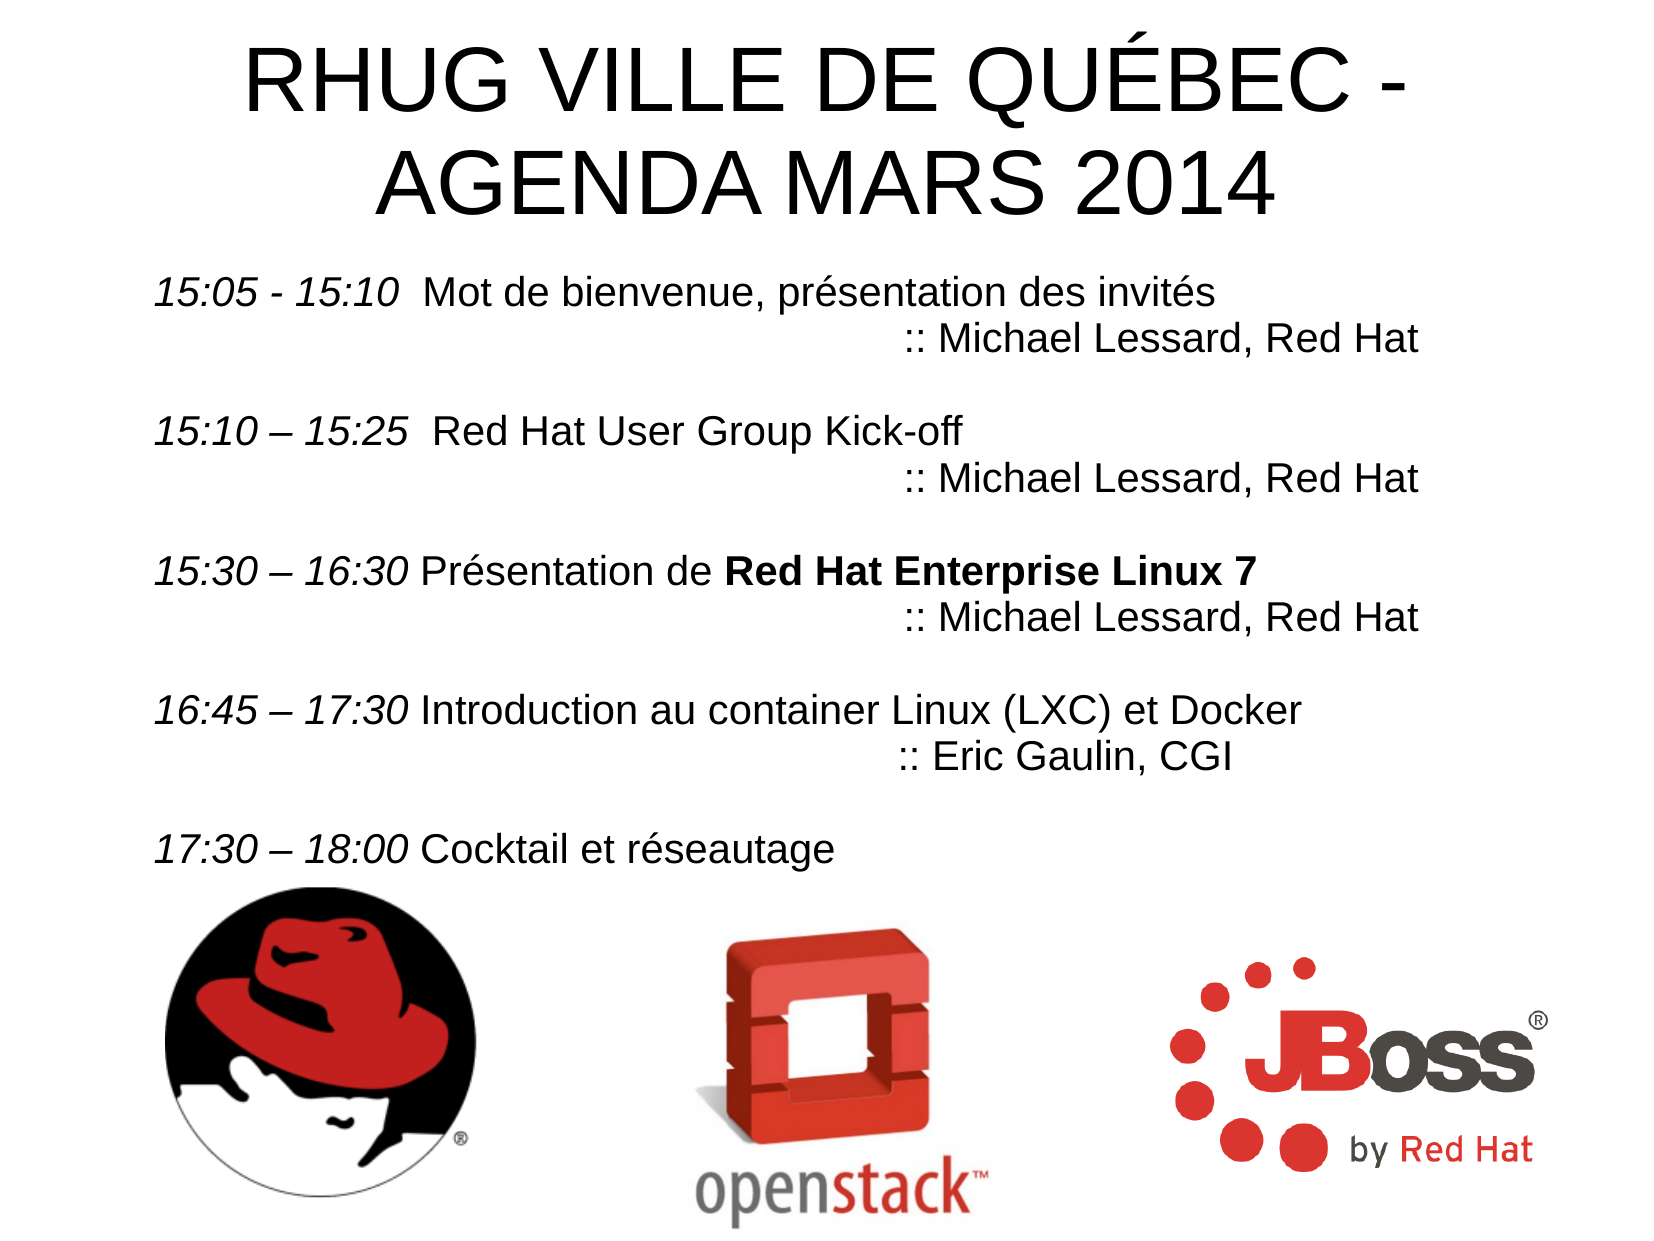

# RHUG VILLE DE QUÉBEC - AGENDA MARS 2014
15:05 - 15:10 Mot de bienvenue, présentation des invités
										:: Michael Lessard, Red Hat
15:10 – 15:25 Red Hat User Group Kick-off
										:: Michael Lessard, Red Hat
15:30 – 16:30 Présentation de Red Hat Enterprise Linux 7
										:: Michael Lessard, Red Hat
16:45 – 17:30 Introduction au container Linux (LXC) et Docker
									 :: Eric Gaulin, CGI
17:30 – 18:00 Cocktail et réseautage